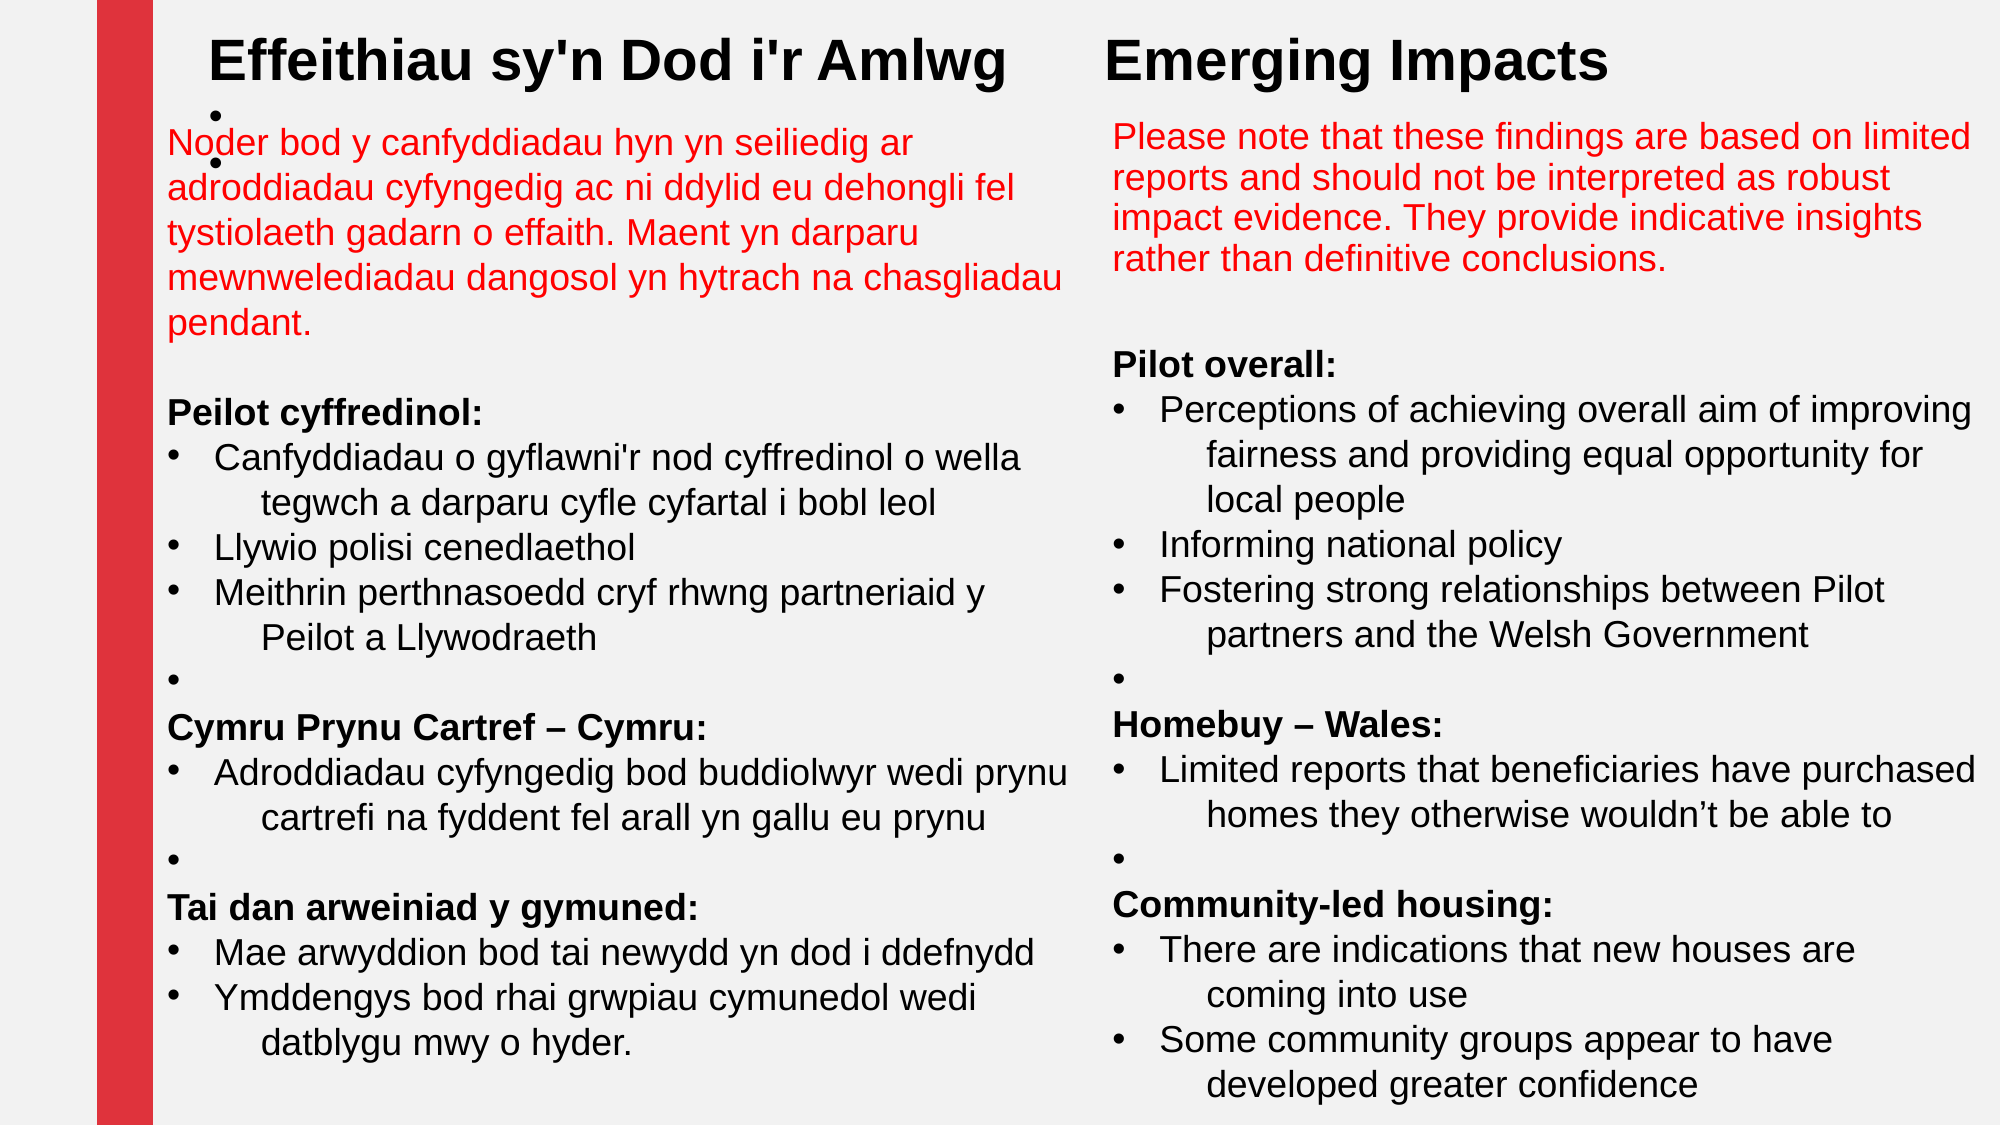

Effeithiau sy'n Dod i'r Amlwg Emerging Impacts
Noder bod y canfyddiadau hyn yn seiliedig ar adroddiadau cyfyngedig ac ni ddylid eu dehongli fel tystiolaeth gadarn o effaith. Maent yn darparu mewnwelediadau dangosol yn hytrach na chasgliadau pendant.
Peilot cyffredinol:
Canfyddiadau o gyflawni'r nod cyffredinol o wella tegwch a darparu cyfle cyfartal i bobl leol
Llywio polisi cenedlaethol
Meithrin perthnasoedd cryf rhwng partneriaid y Peilot a Llywodraeth
Cymru Prynu Cartref – Cymru:
Adroddiadau cyfyngedig bod buddiolwyr wedi prynu cartrefi na fyddent fel arall yn gallu eu prynu
Tai dan arweiniad y gymuned:
Mae arwyddion bod tai newydd yn dod i ddefnydd
Ymddengys bod rhai grwpiau cymunedol wedi datblygu mwy o hyder.
Please note that these findings are based on limited reports and should not be interpreted as robust impact evidence. They provide indicative insights rather than definitive conclusions.
Pilot overall:
Perceptions of achieving overall aim of improving fairness and providing equal opportunity for local people
Informing national policy
Fostering strong relationships between Pilot partners and the Welsh Government
Homebuy – Wales:
Limited reports that beneficiaries have purchased homes they otherwise wouldn’t be able to
Community-led housing:
There are indications that new houses are coming into use
Some community groups appear to have developed greater confidence